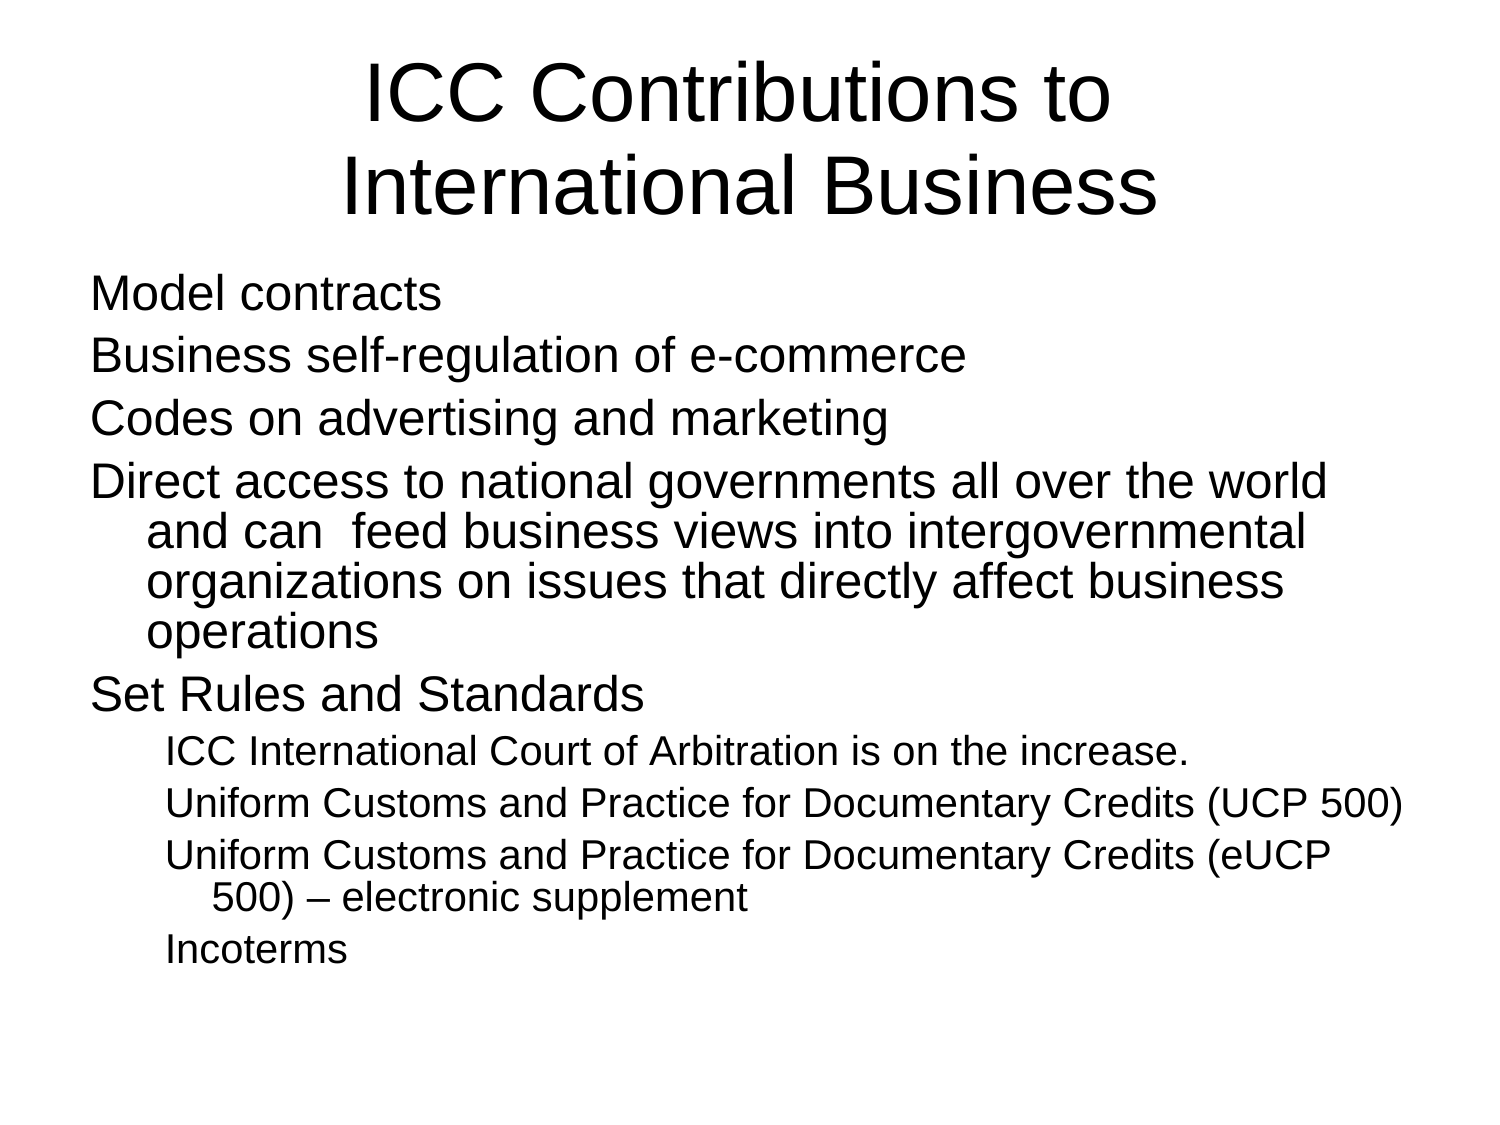

# ICC Contributions to International Business
Model contracts
Business self-regulation of e-commerce
Codes on advertising and marketing
Direct access to national governments all over the world and can feed business views into intergovernmental organizations on issues that directly affect business operations
Set Rules and Standards
ICC International Court of Arbitration is on the increase.
Uniform Customs and Practice for Documentary Credits (UCP 500)
Uniform Customs and Practice for Documentary Credits (eUCP 500) – electronic supplement
Incoterms